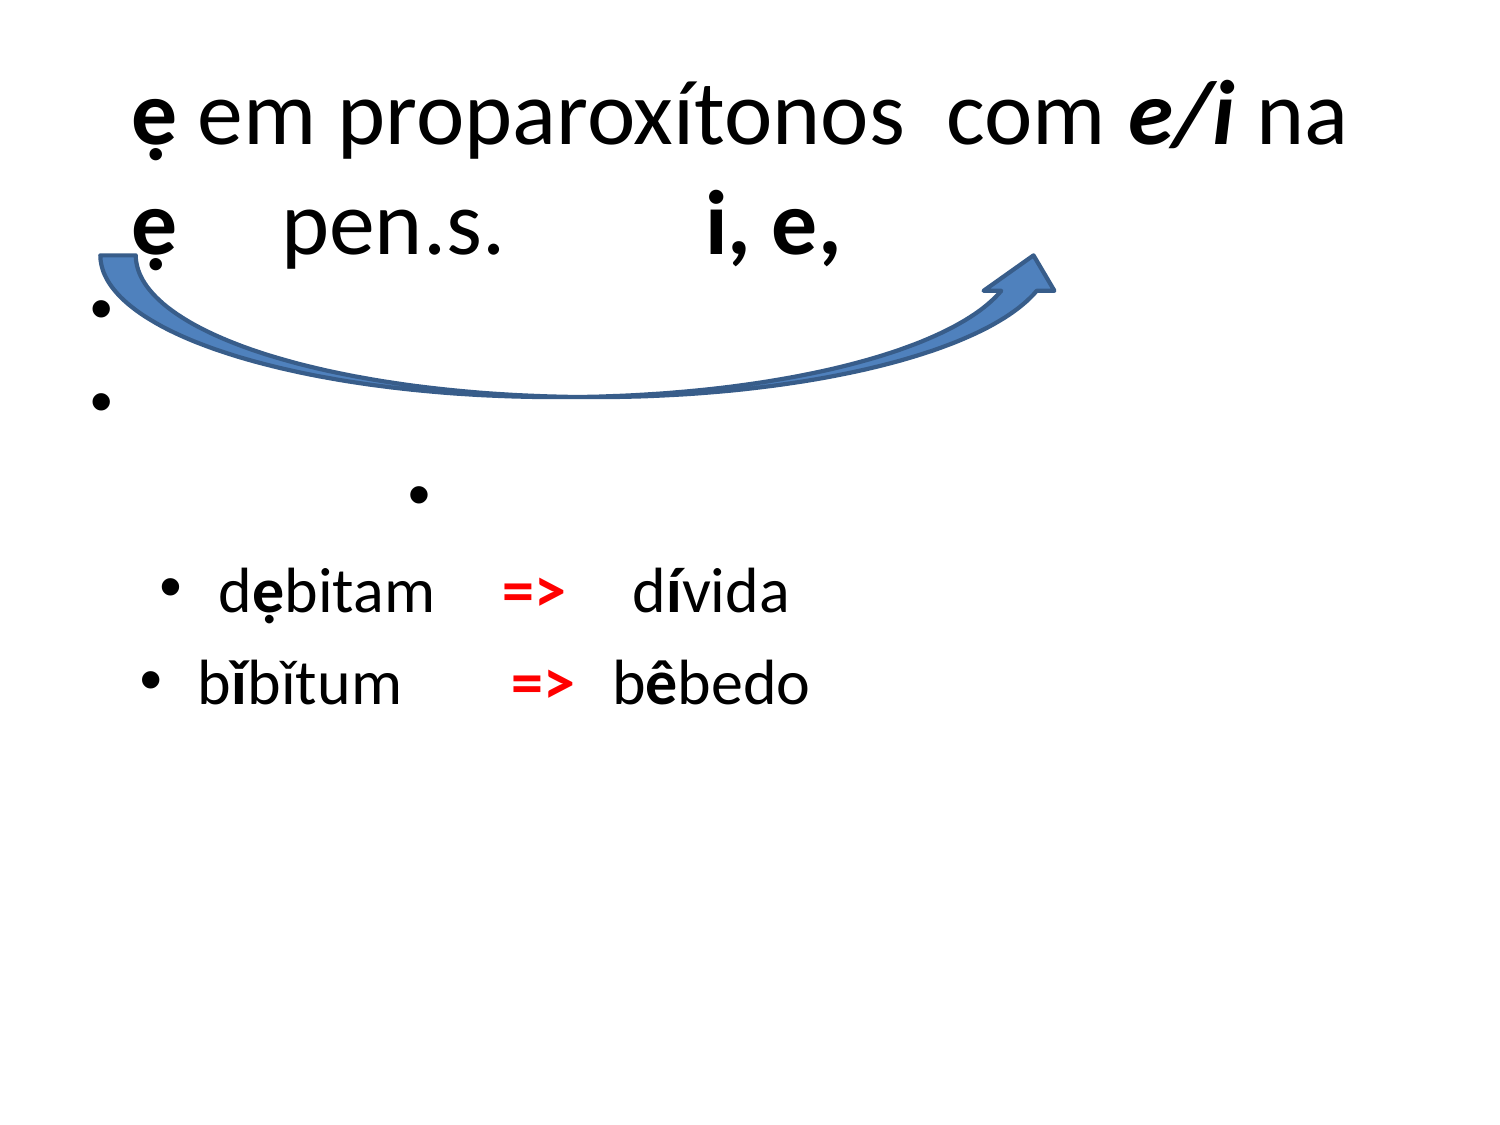

# ẹ em proparoxítonos com e/i na ẹ 		pen.s.	 	 i, e,
dẹbitam 	 => 	dívida
bǐbǐtum	 => 	bêbedo